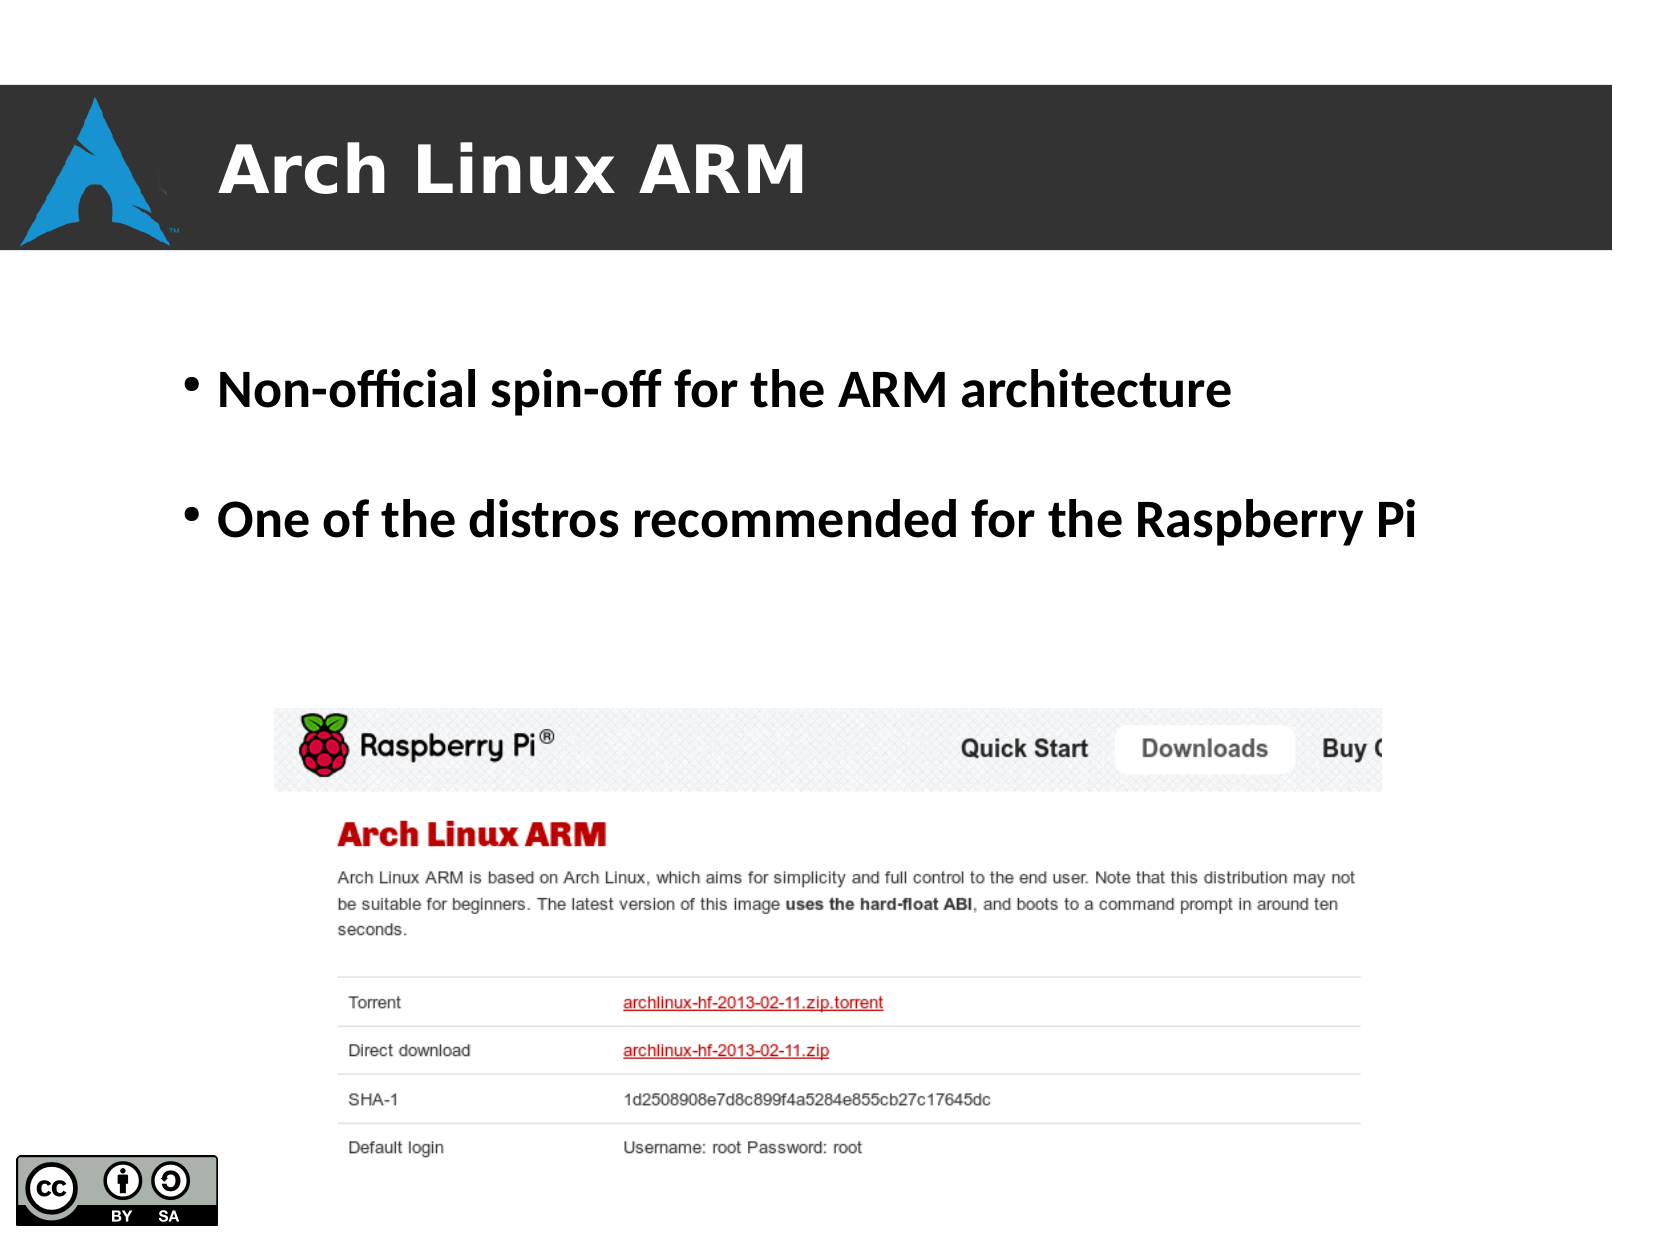

Arch Linux ARM
#
Non-official spin-off for the ARM architecture
One of the distros recommended for the Raspberry Pi